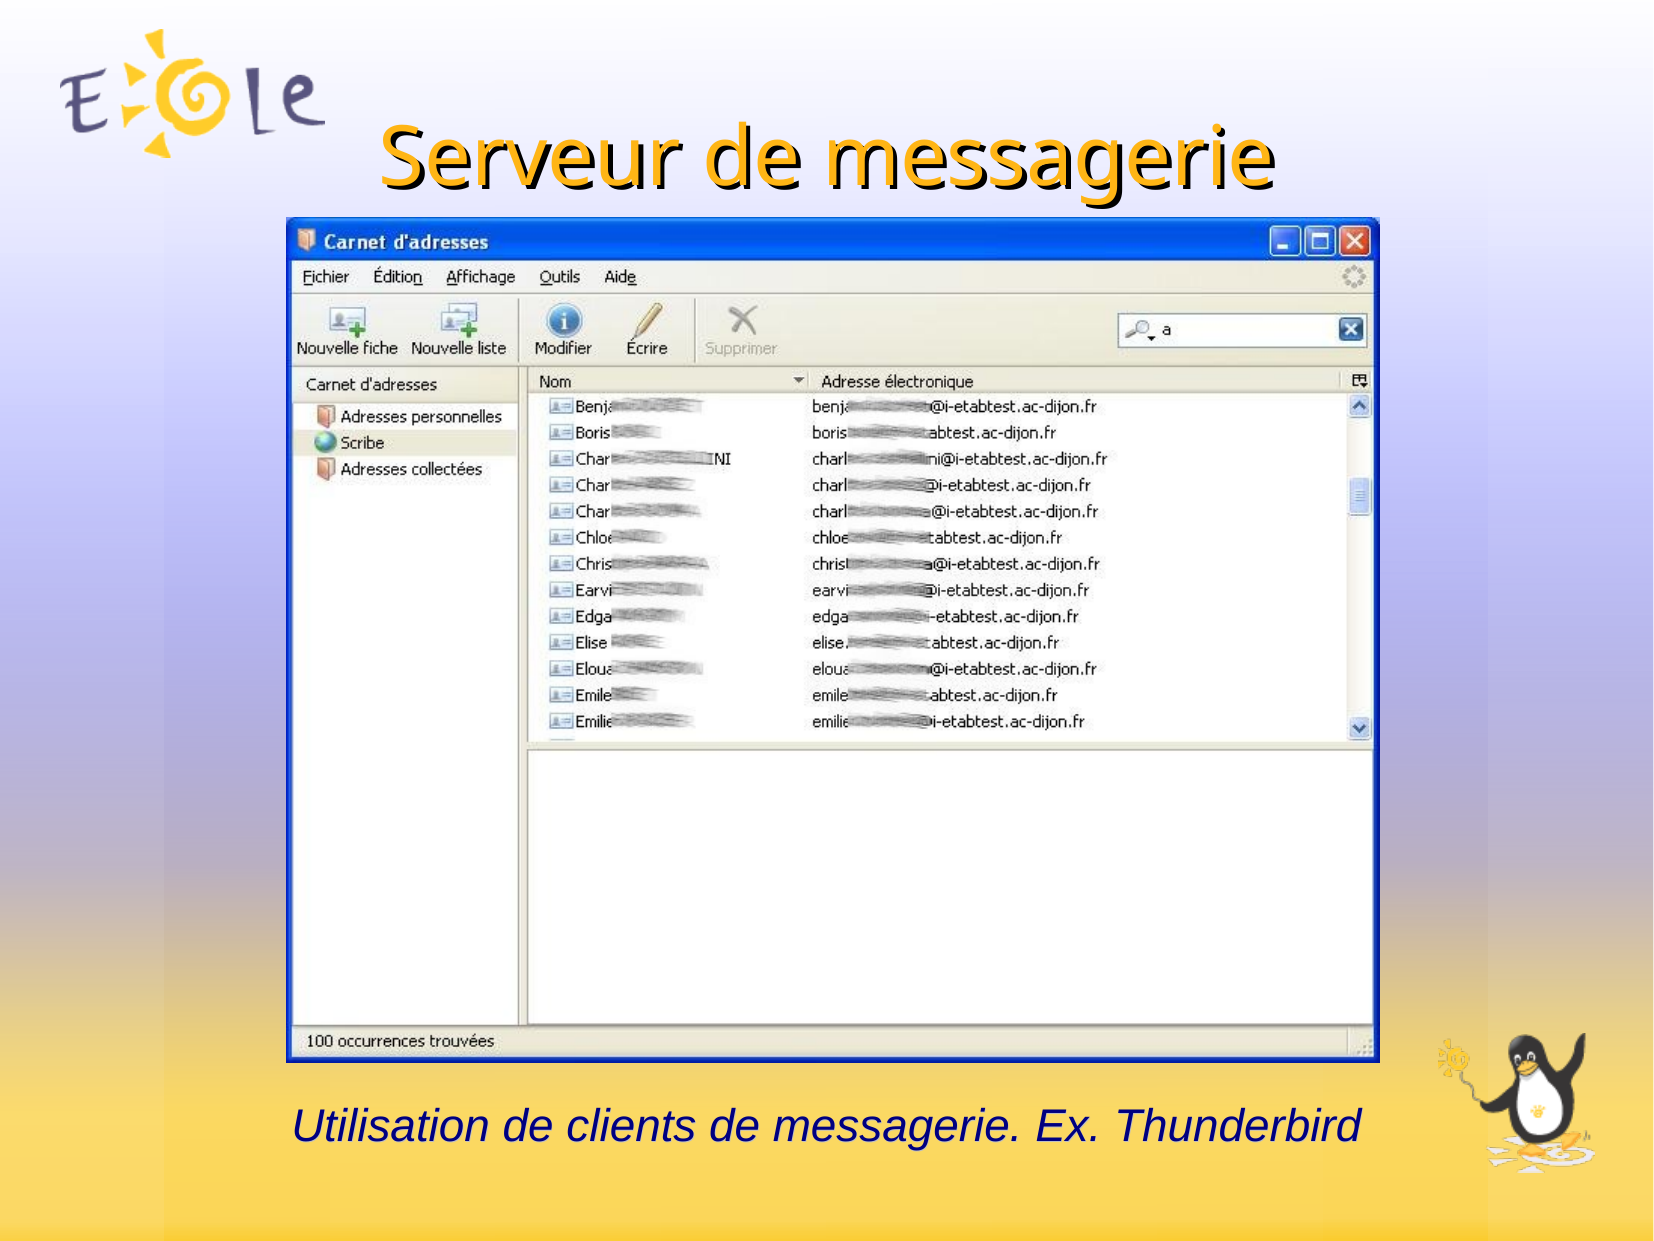

# Serveur de messagerie
Utilisation de clients de messagerie. Ex. Thunderbird